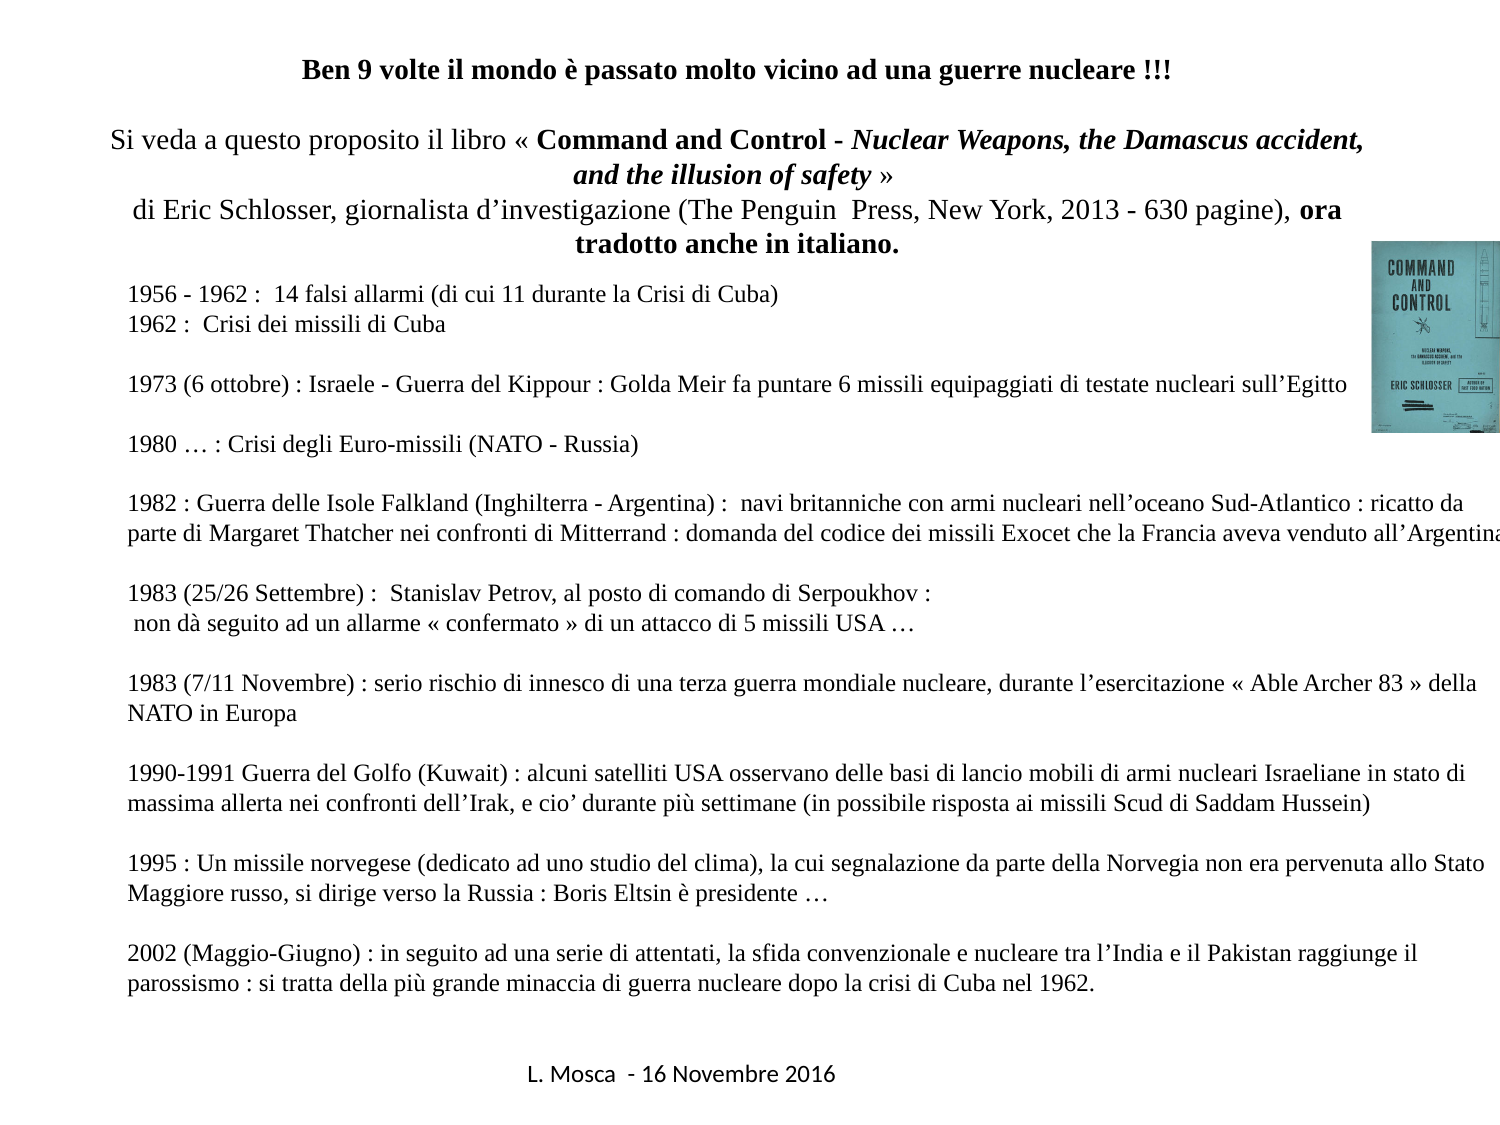

Ben 9 volte il mondo è passato molto vicino ad una guerre nucleare !!!
Si veda a questo proposito il libro « Command and Control - Nuclear Weapons, the Damascus accident, and the illusion of safety »
di Eric Schlosser, giornalista d’investigazione (The Penguin Press, New York, 2013 - 630 pagine), ora tradotto anche in italiano.
1956 - 1962 : 14 falsi allarmi (di cui 11 durante la Crisi di Cuba)
1962 : Crisi dei missili di Cuba
1973 (6 ottobre) : Israele - Guerra del Kippour : Golda Meir fa puntare 6 missili equipaggiati di testate nucleari sull’Egitto
1980 … : Crisi degli Euro-missili (NATO - Russia)
1982 : Guerra delle Isole Falkland (Inghilterra - Argentina) : navi britanniche con armi nucleari nell’oceano Sud-Atlantico : ricatto da parte di Margaret Thatcher nei confronti di Mitterrand : domanda del codice dei missili Exocet che la Francia aveva venduto all’Argentina.
1983 (25/26 Settembre) : Stanislav Petrov, al posto di comando di Serpoukhov :
 non dà seguito ad un allarme « confermato » di un attacco di 5 missili USA …
1983 (7/11 Novembre) : serio rischio di innesco di una terza guerra mondiale nucleare, durante l’esercitazione « Able Archer 83 » della NATO in Europa
1990-1991 Guerra del Golfo (Kuwait) : alcuni satelliti USA osservano delle basi di lancio mobili di armi nucleari Israeliane in stato di massima allerta nei confronti dell’Irak, e cio’ durante più settimane (in possibile risposta ai missili Scud di Saddam Hussein)
1995 : Un missile norvegese (dedicato ad uno studio del clima), la cui segnalazione da parte della Norvegia non era pervenuta allo Stato Maggiore russo, si dirige verso la Russia : Boris Eltsin è presidente …
2002 (Maggio-Giugno) : in seguito ad una serie di attentati, la sfida convenzionale e nucleare tra l’India e il Pakistan raggiunge il parossismo : si tratta della più grande minaccia di guerra nucleare dopo la crisi di Cuba nel 1962.
L. Mosca - 16 Novembre 2016